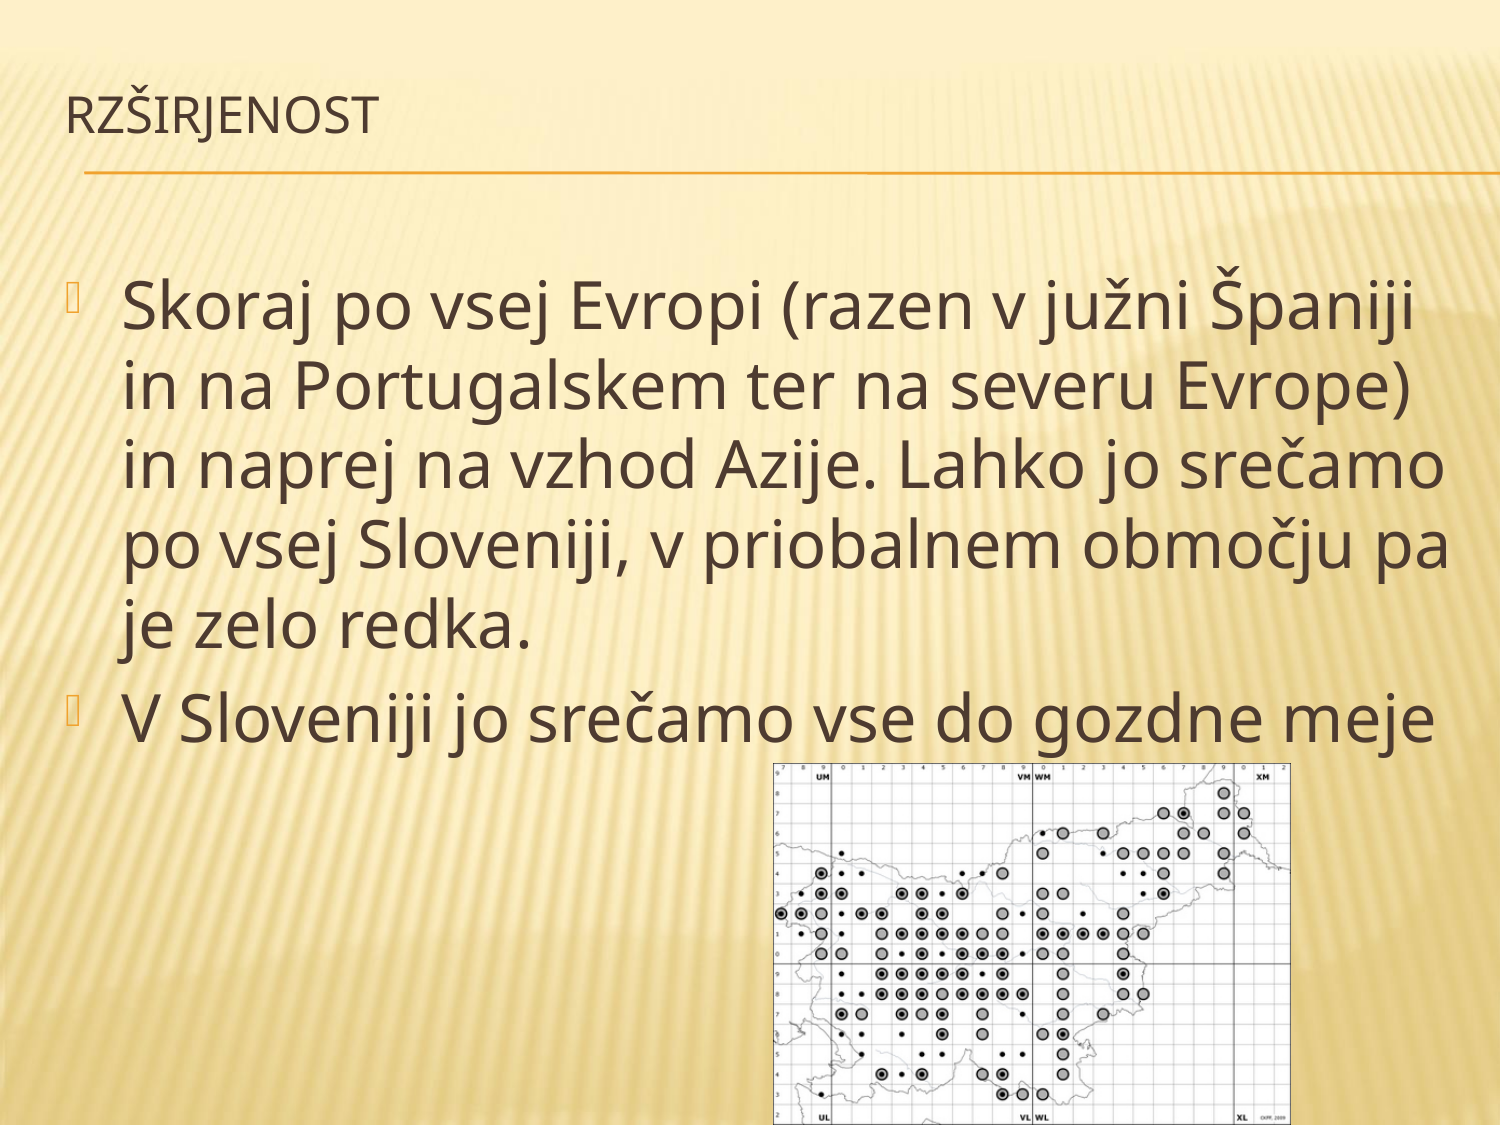

# Rzširjenost
Skoraj po vsej Evropi (razen v južni Španiji in na Portugalskem ter na severu Evrope) in naprej na vzhod Azije. Lahko jo srečamo po vsej Sloveniji, v priobalnem območju pa je zelo redka.
V Sloveniji jo srečamo vse do gozdne meje